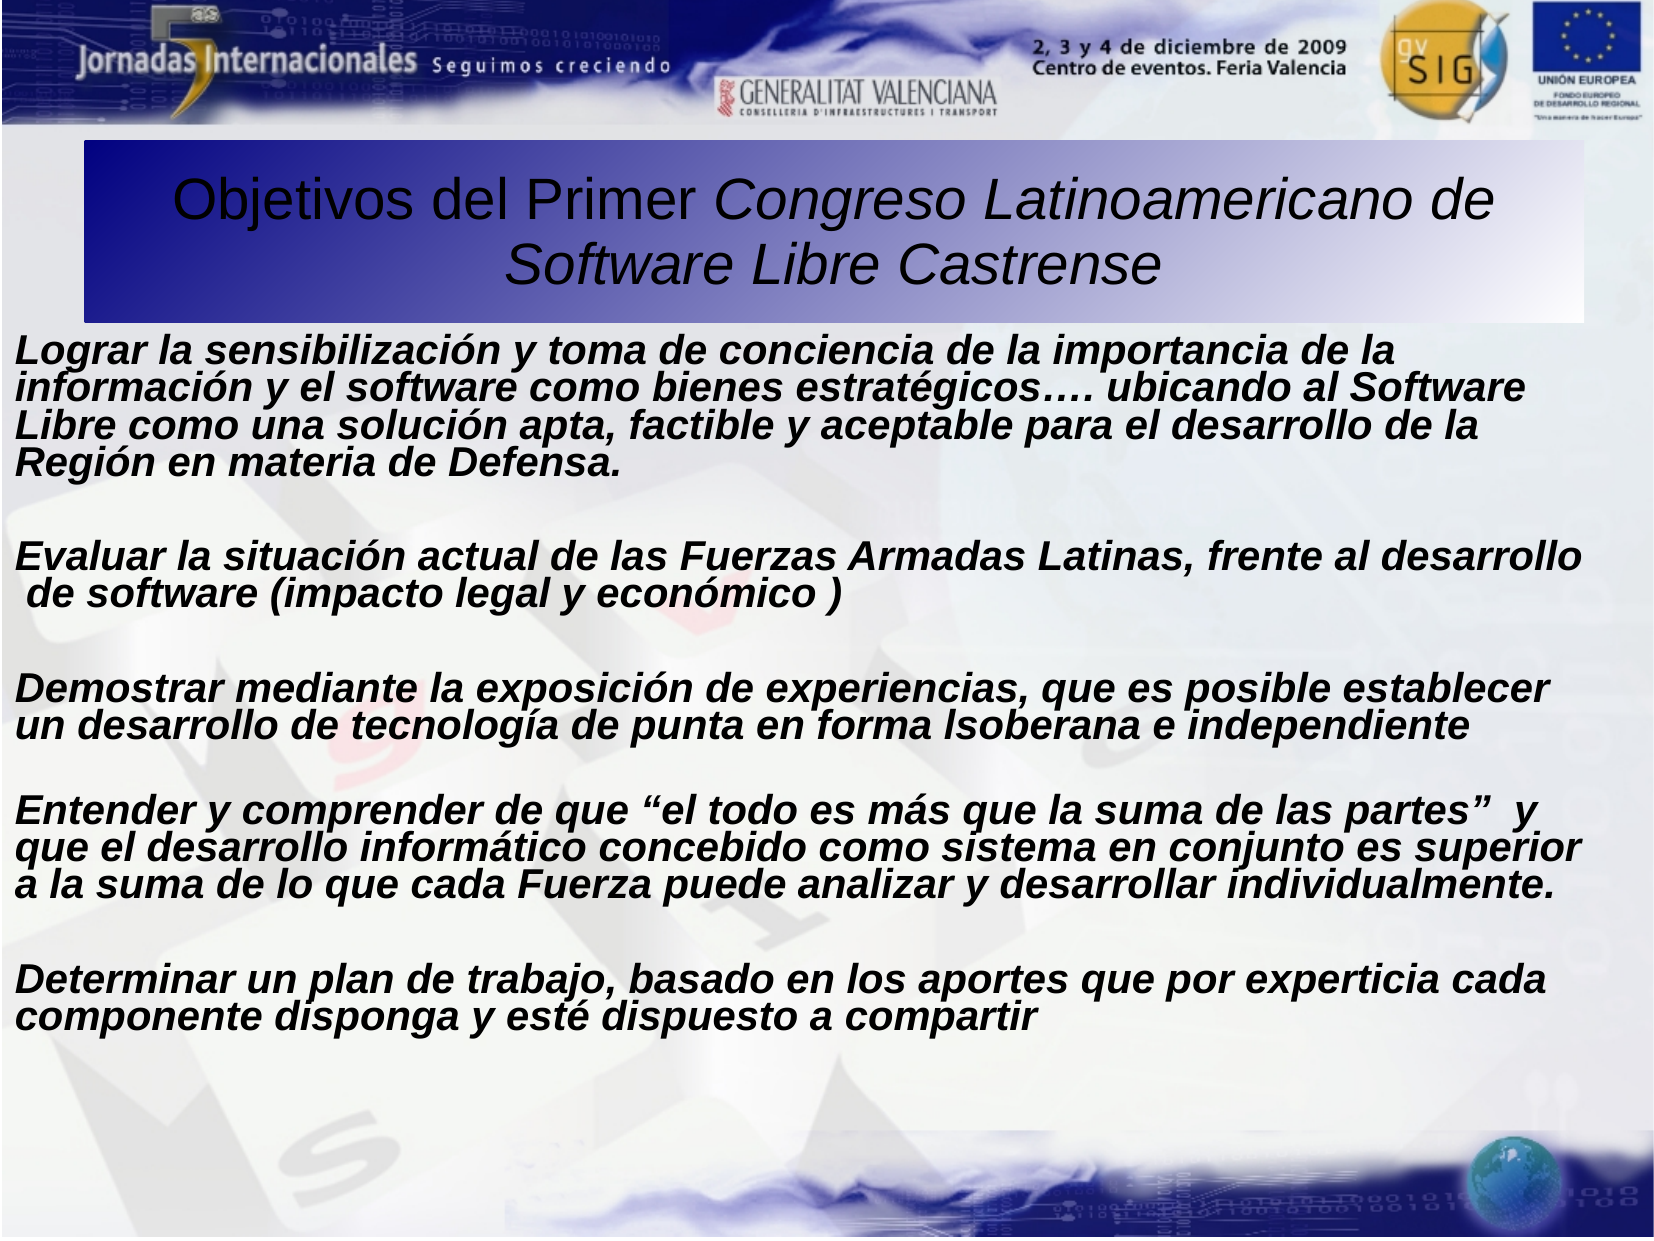

# Objetivos del Primer Congreso Latinoamericano de Software Libre Castrense
Lograr la sensibilización y toma de conciencia de la importancia de la información y el software como bienes estratégicos…. ubicando al Software Libre como una solución apta, factible y aceptable para el desarrollo de la Región en materia de Defensa.
Evaluar la situación actual de las Fuerzas Armadas Latinas, frente al desarrollo de software (impacto legal y económico )
Demostrar mediante la exposición de experiencias, que es posible establecer un desarrollo de tecnología de punta en forma lsoberana e independiente
Entender y comprender de que “el todo es más que la suma de las partes” y que el desarrollo informático concebido como sistema en conjunto es superior a la suma de lo que cada Fuerza puede analizar y desarrollar individualmente.
Determinar un plan de trabajo, basado en los aportes que por experticia cada componente disponga y esté dispuesto a compartir